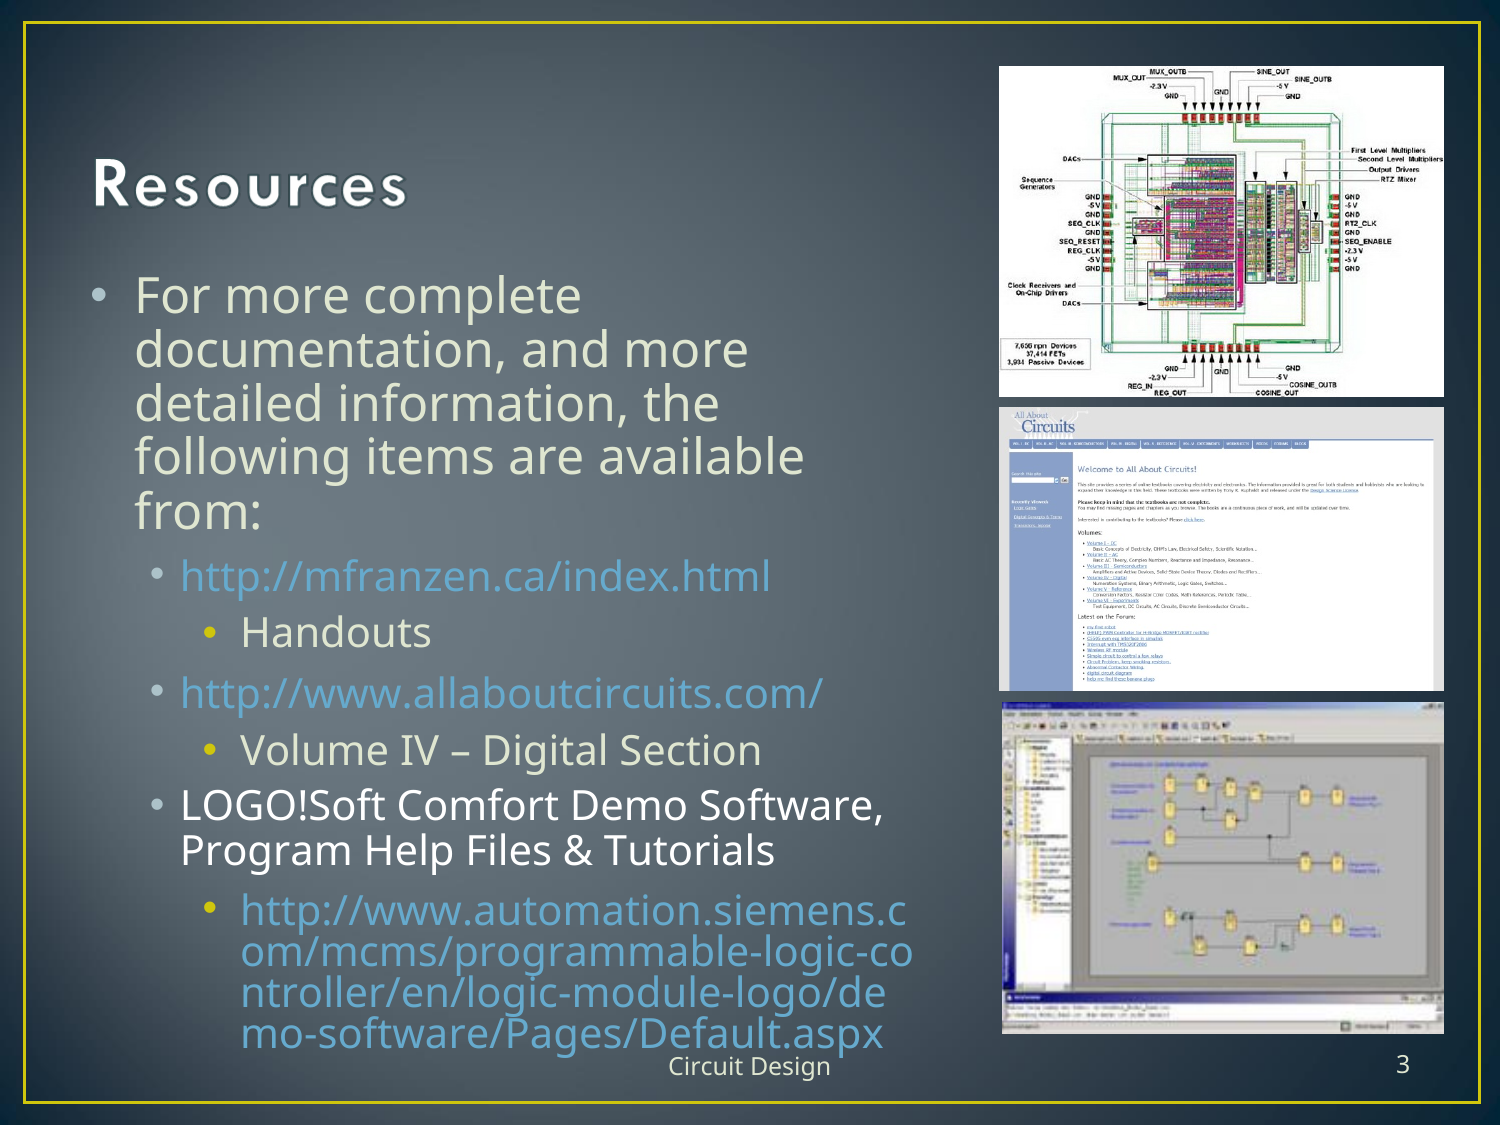

# For more complete documentation, and more detailed information, the following items are available from:
http://mfranzen.ca/index.html
Handouts
http://www.allaboutcircuits.com/
Volume IV – Digital Section
LOGO!Soft Comfort Demo Software, Program Help Files & Tutorials
http://www.automation.siemens.com/mcms/programmable-logic-controller/en/logic-module-logo/demo-software/Pages/Default.aspx
Circuit Design